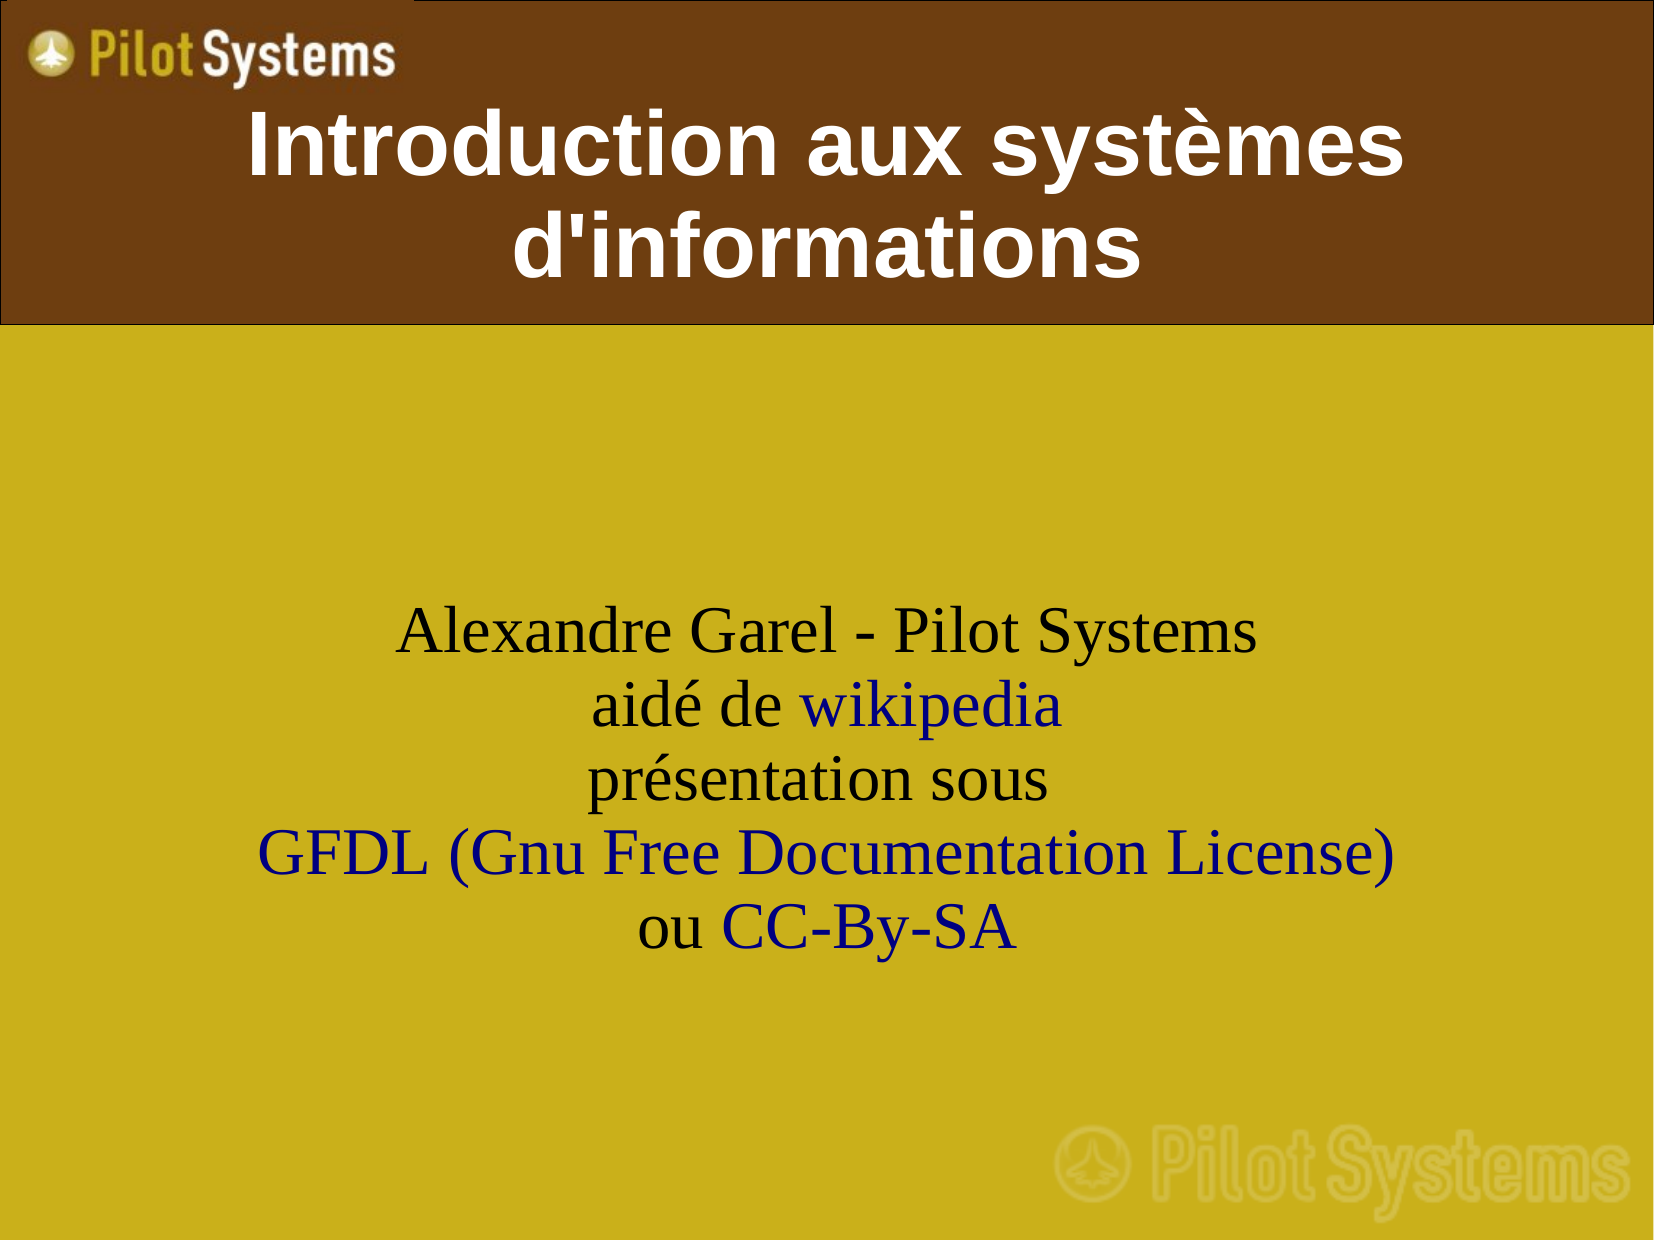

# Introduction aux systèmes d'informations
Alexandre Garel - Pilot Systems
aidé de wikipedia
présentation sous GFDL (Gnu Free Documentation License)
ou CC-By-SA